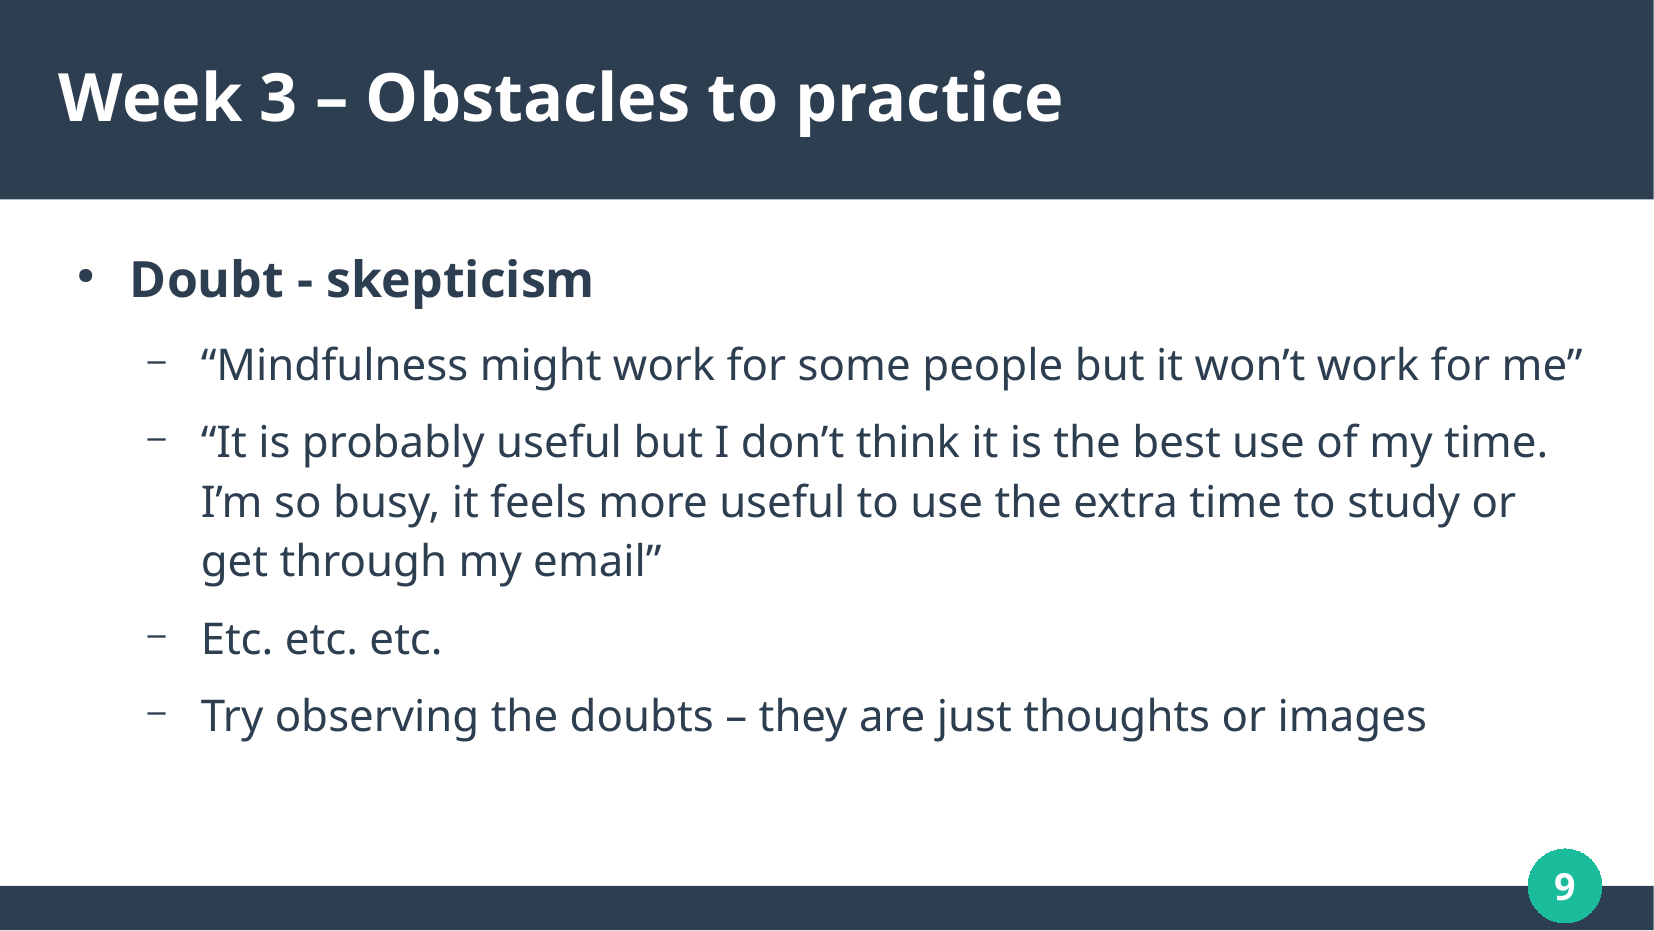

# Week 3 – Obstacles to practice
Doubt - skepticism
“Mindfulness might work for some people but it won’t work for me”
“It is probably useful but I don’t think it is the best use of my time. I’m so busy, it feels more useful to use the extra time to study or get through my email”
Etc. etc. etc.
Try observing the doubts – they are just thoughts or images
9